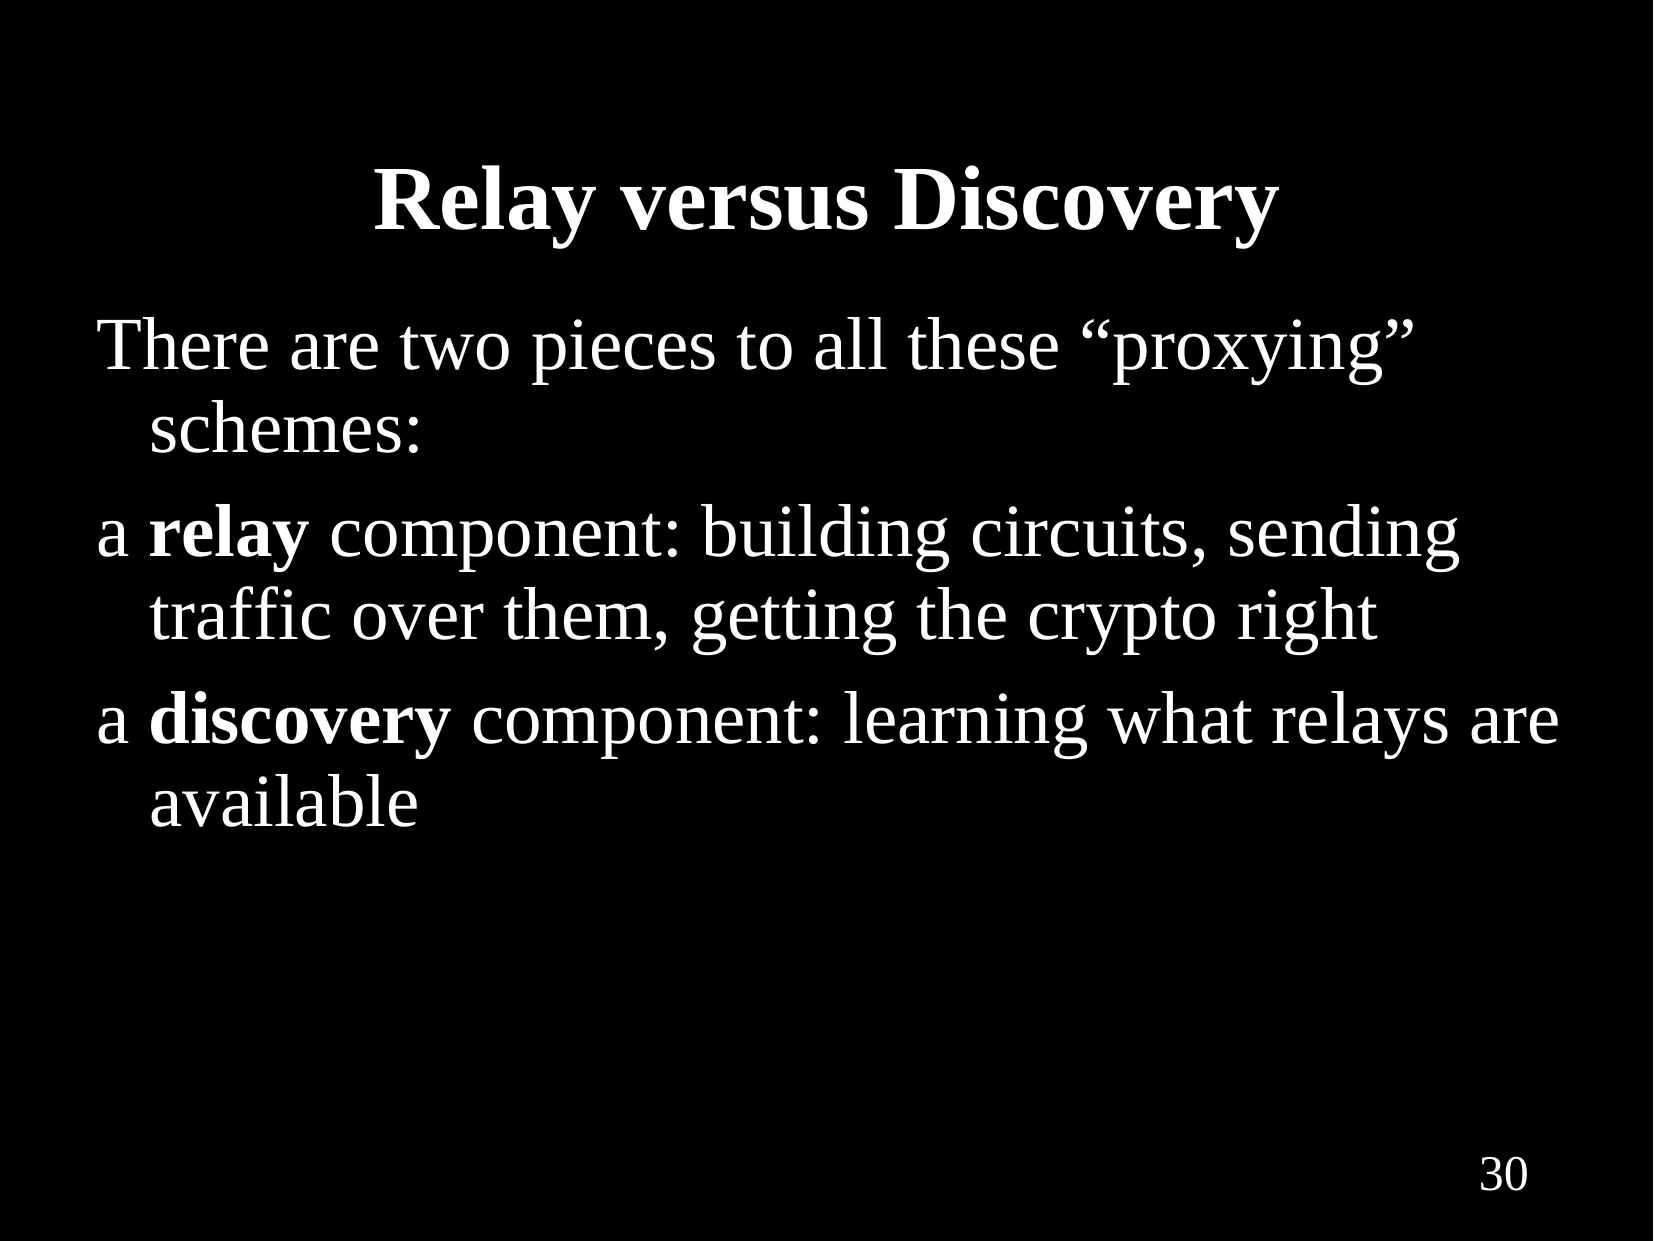

# Relay versus Discovery
There are two pieces to all these “proxying” schemes:
a relay component: building circuits, sending traffic over them, getting the crypto right
a discovery component: learning what relays are available